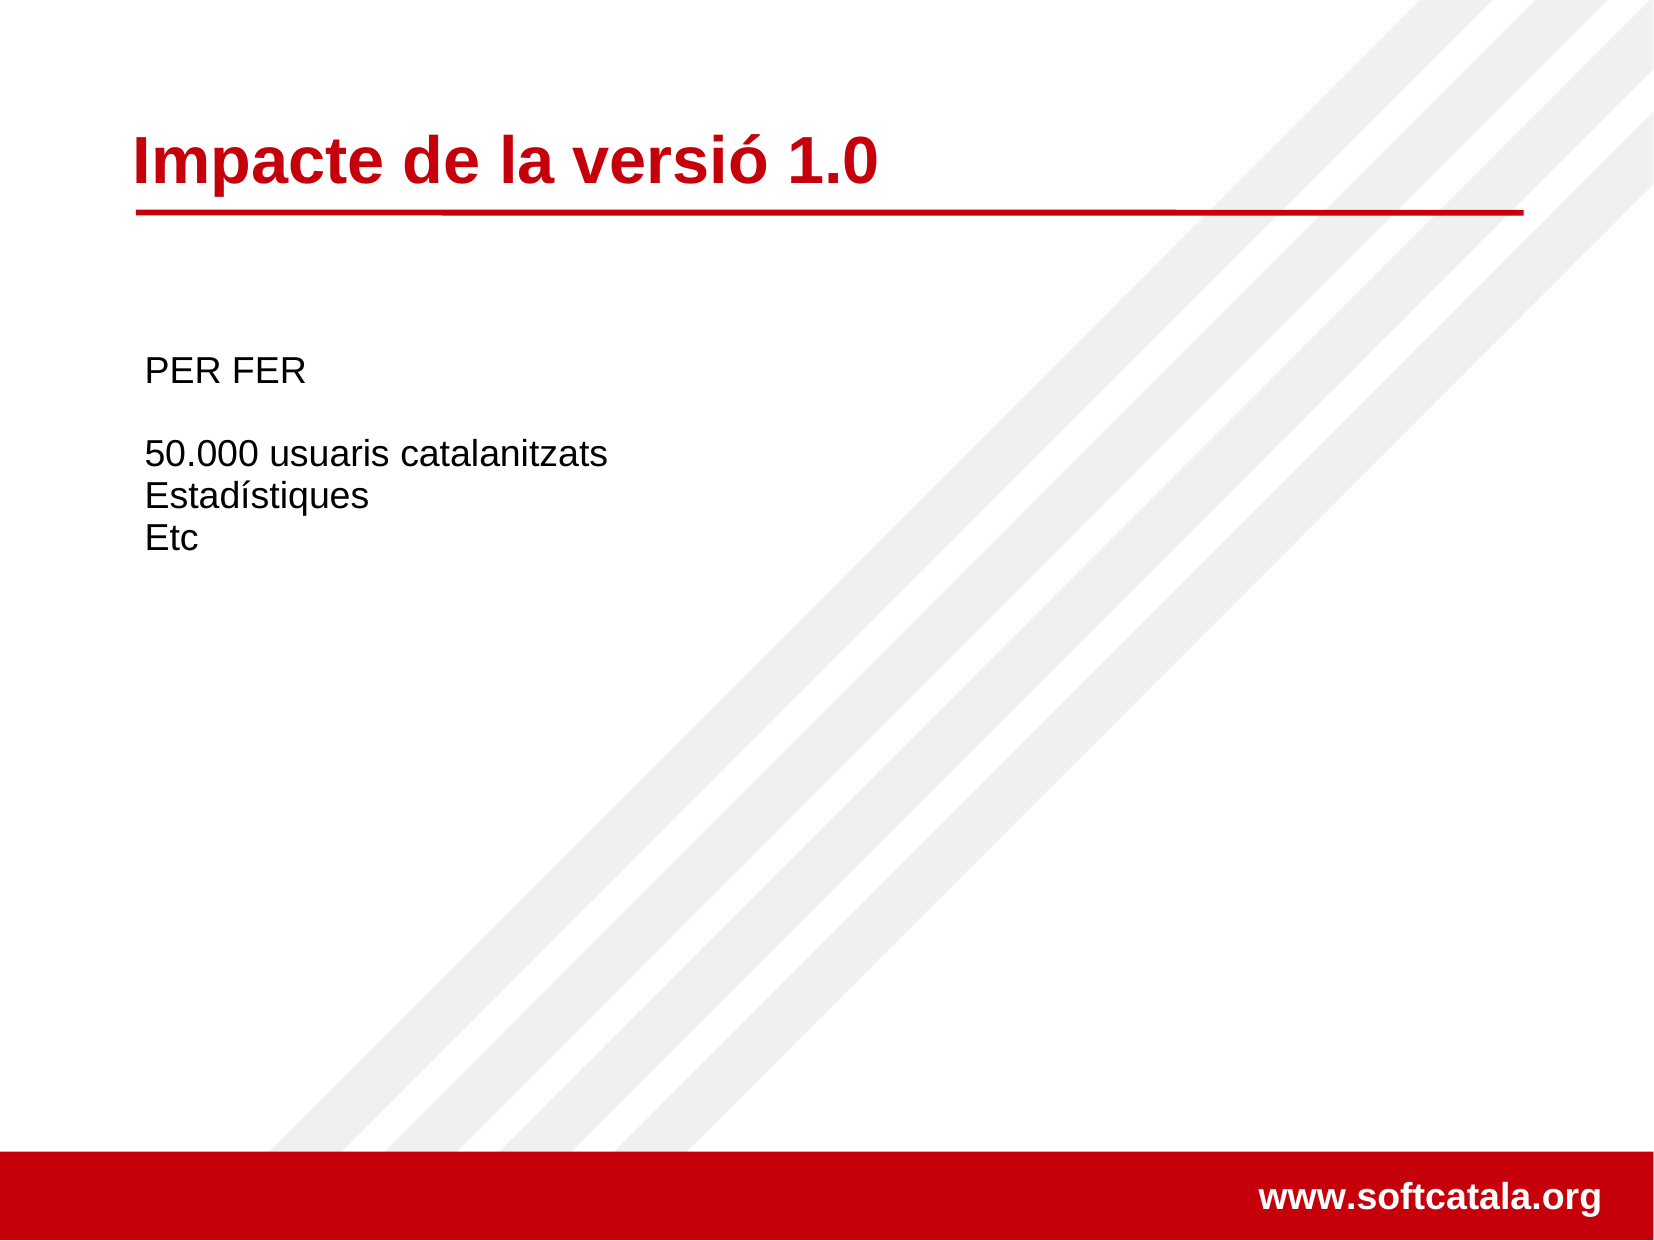

Impacte de la versió 1.0
PER FER
50.000 usuaris catalanitzats
Estadístiques
Etc
 www.softcatala.org